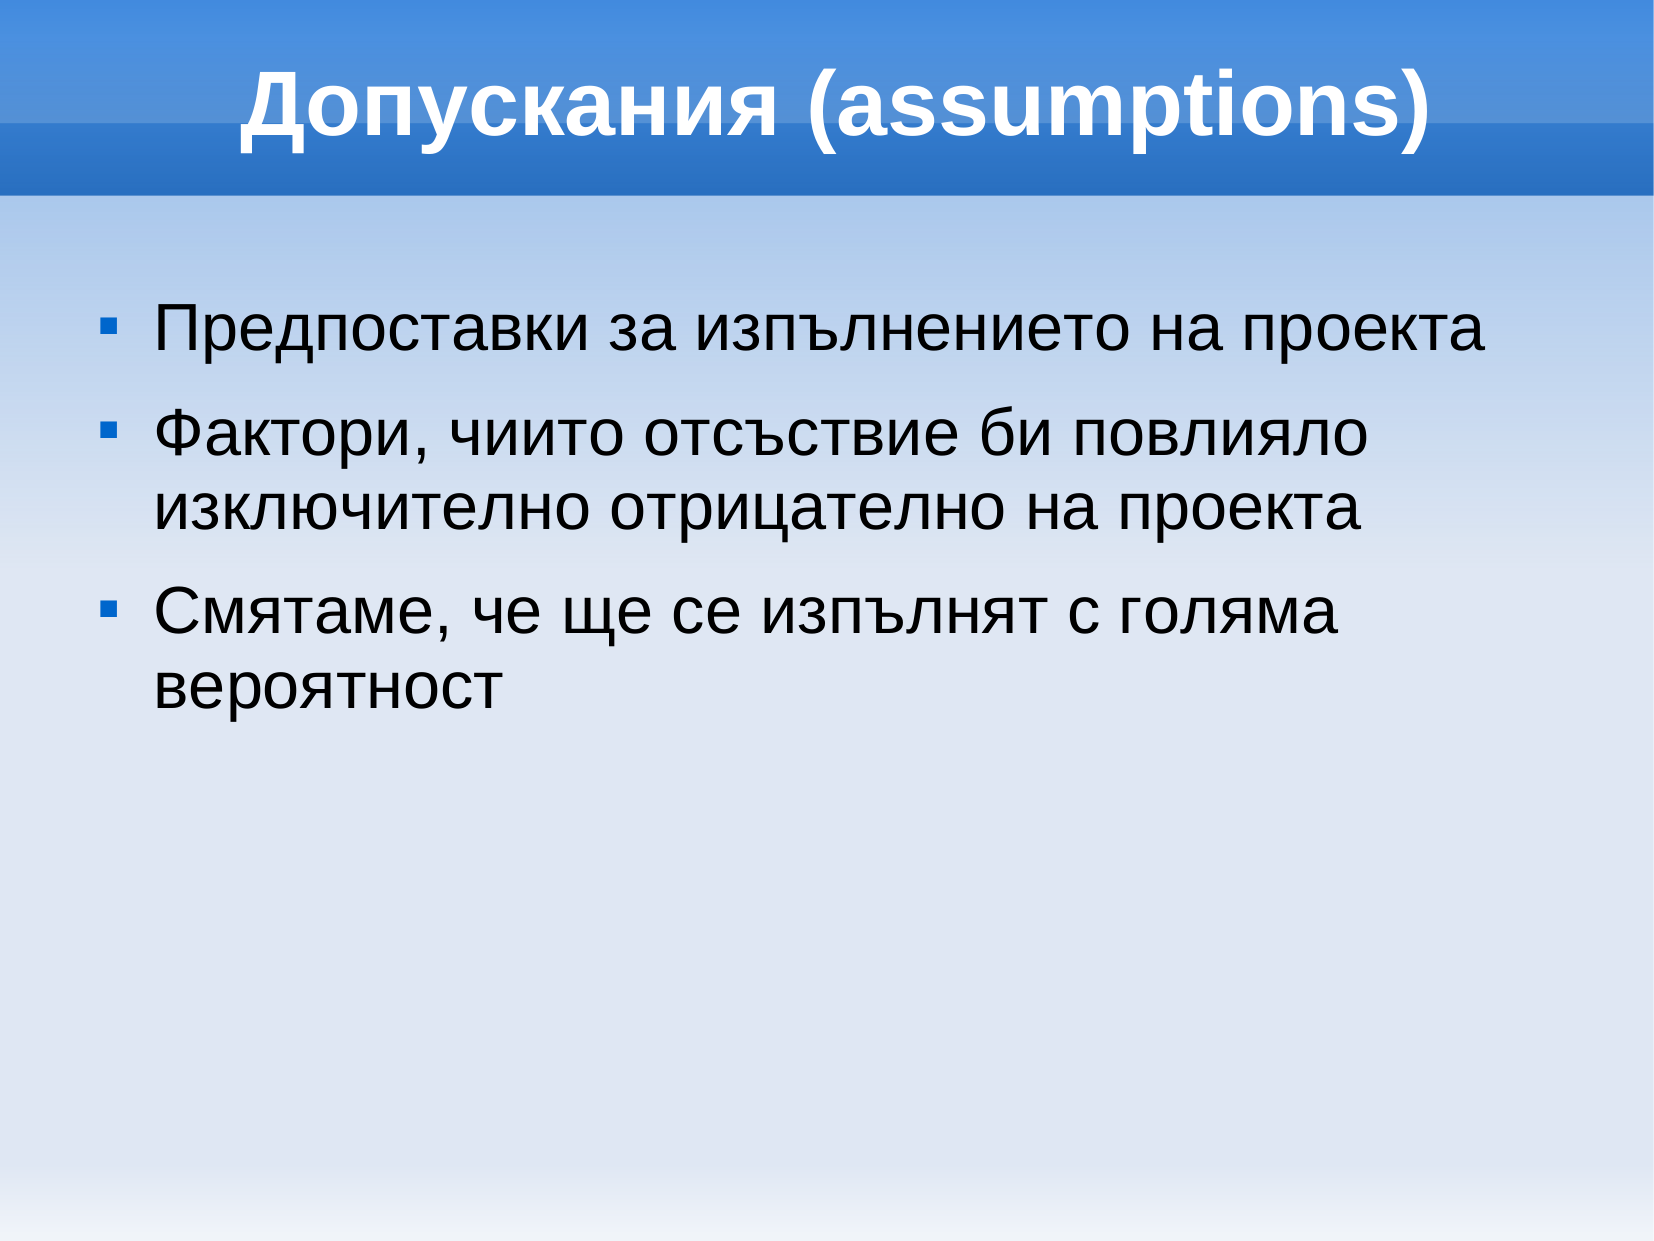

# Допускания (assumptions)
Предпоставки за изпълнението на проекта
Фактори, чиито отсъствие би повлияло изключително отрицателно на проекта
Смятаме, че ще се изпълнят с голяма вероятност